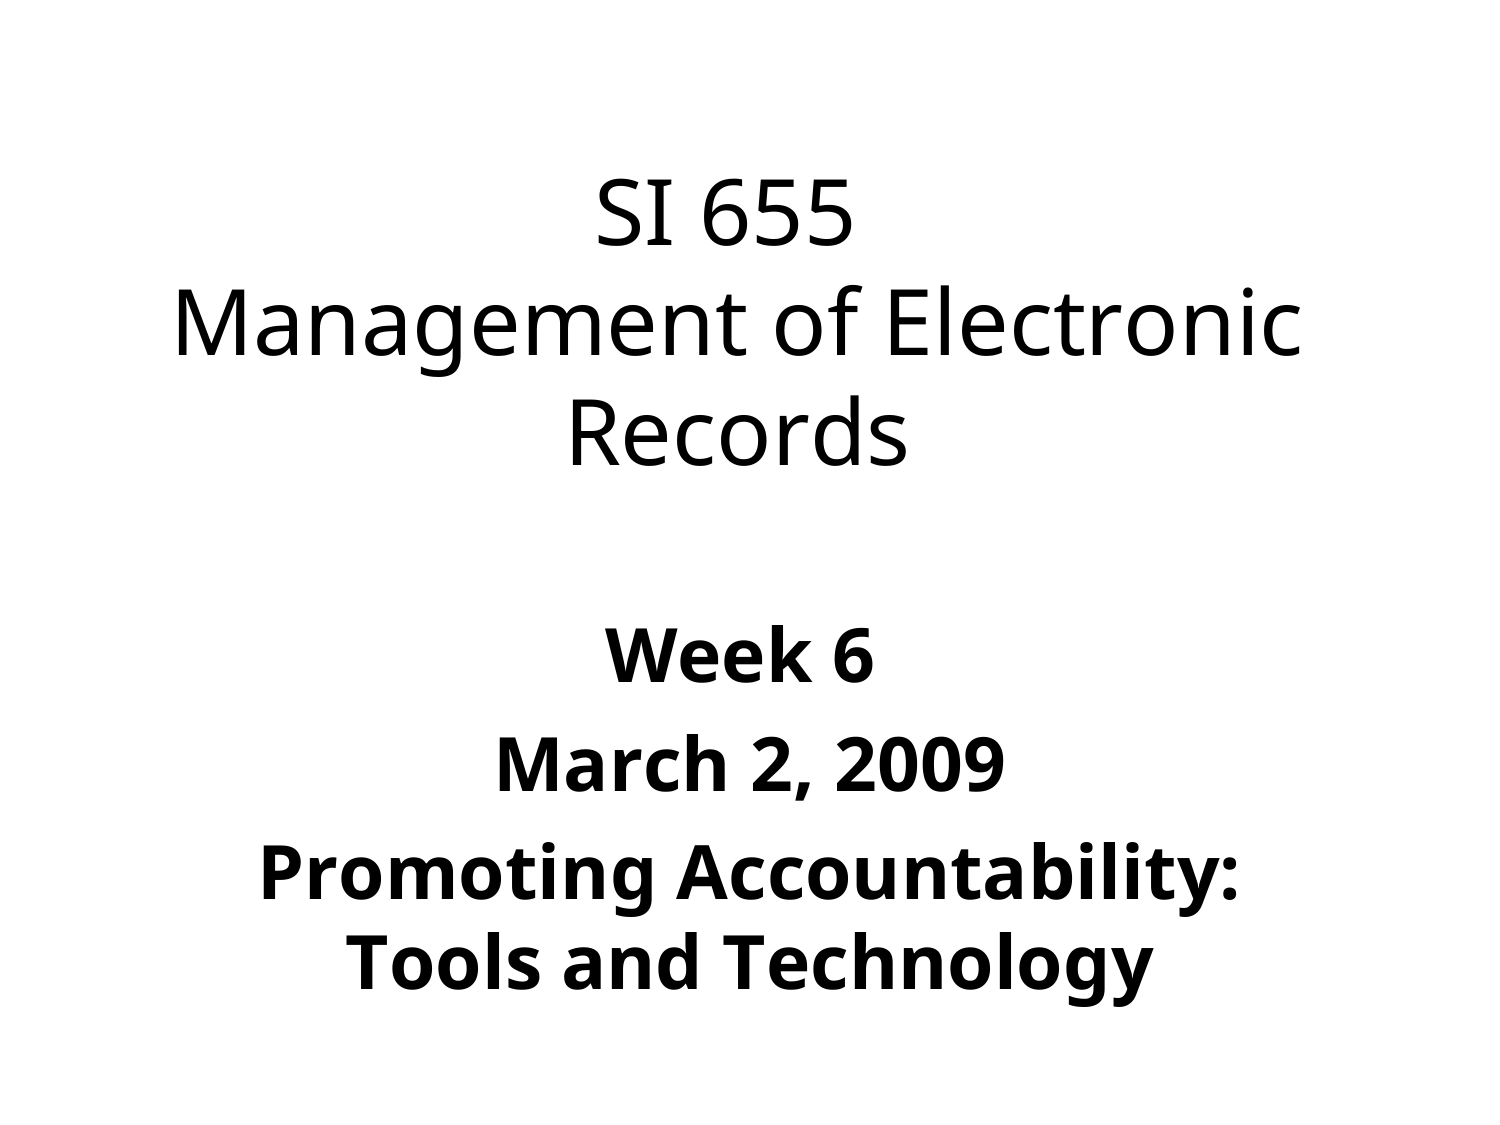

# SI 655 Management of Electronic Records
Week 6
March 2, 2009
Promoting Accountability: Tools and Technology